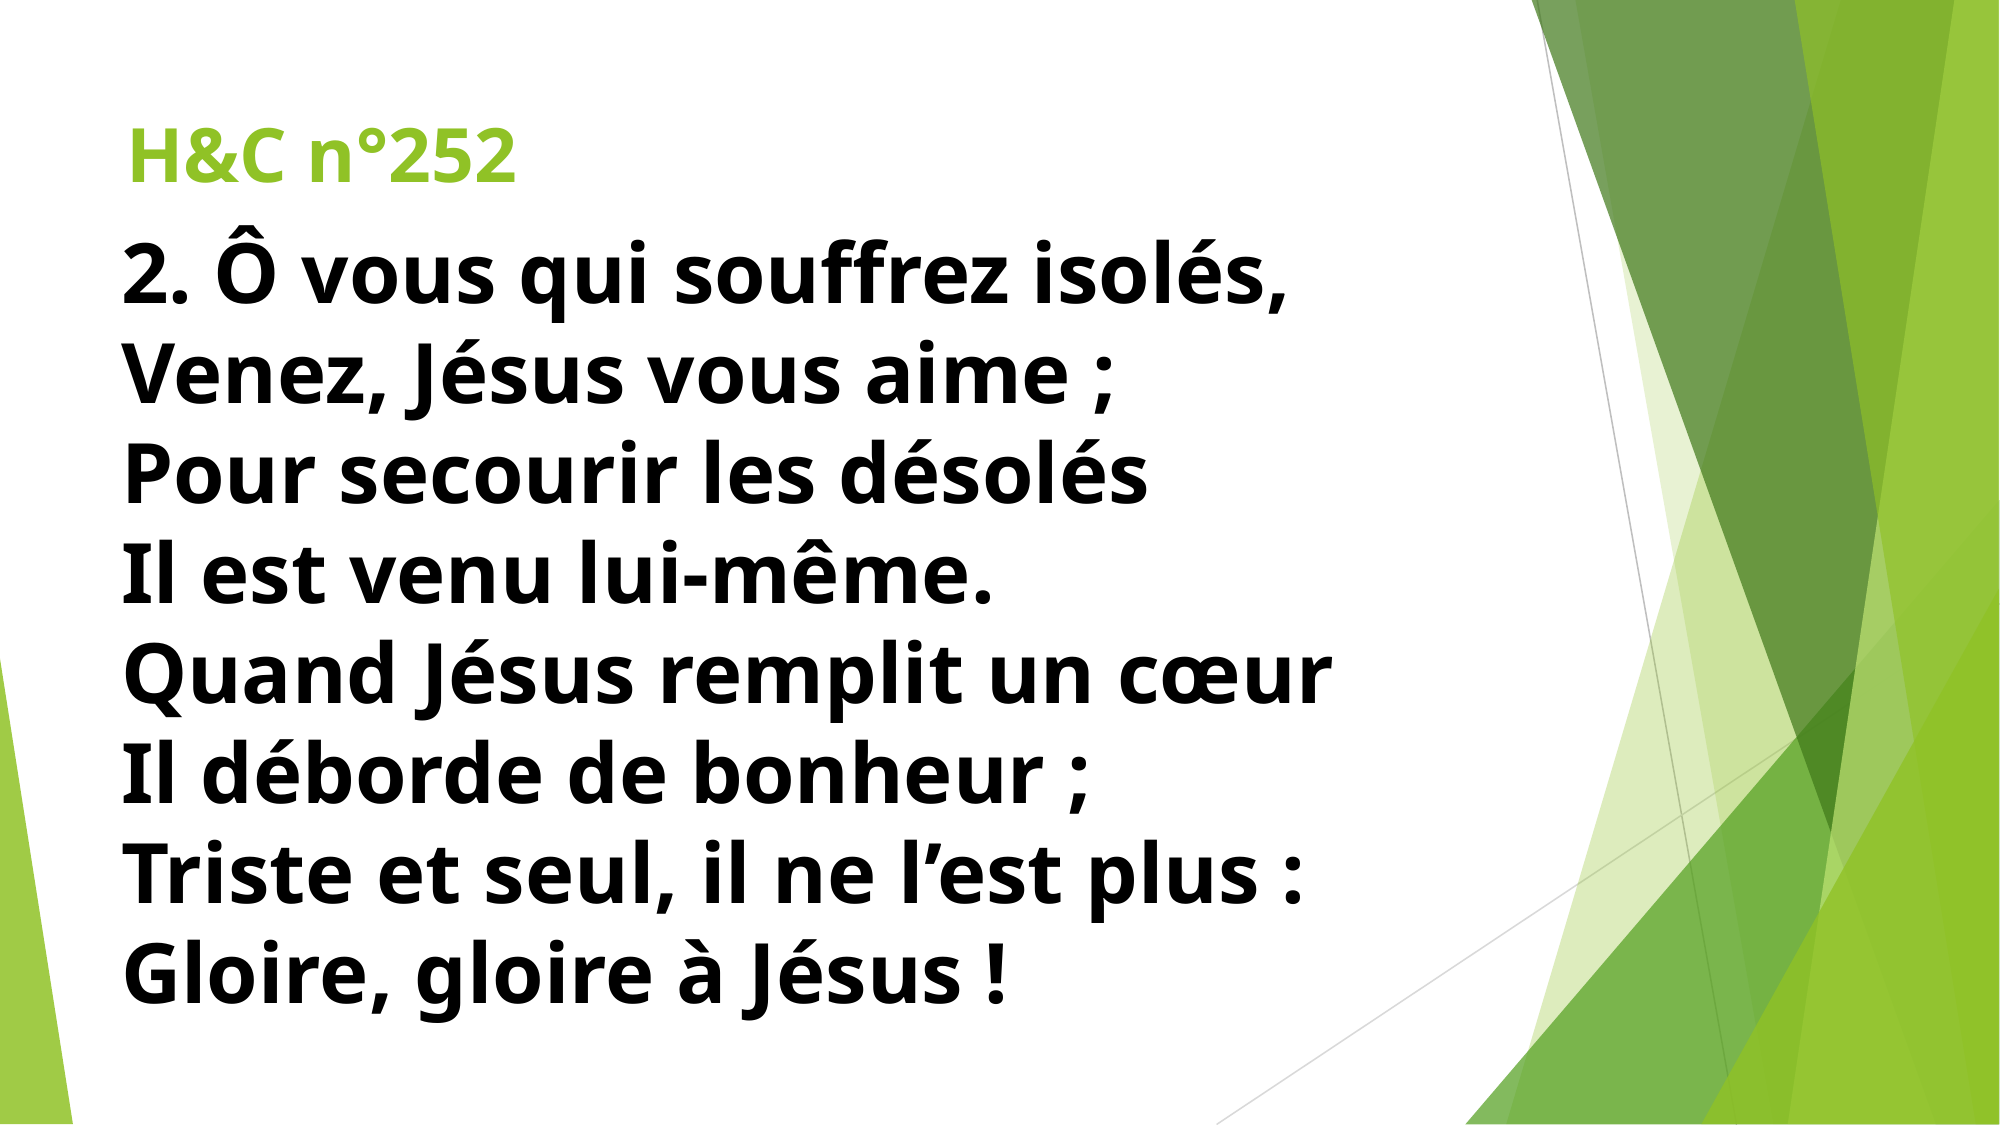

H&C n°252
2. Ô vous qui souffrez isolés,
Venez, Jésus vous aime ;
Pour secourir les désolés
Il est venu lui-même.
Quand Jésus remplit un cœur
Il déborde de bonheur ;
Triste et seul, il ne l’est plus :
Gloire, gloire à Jésus !